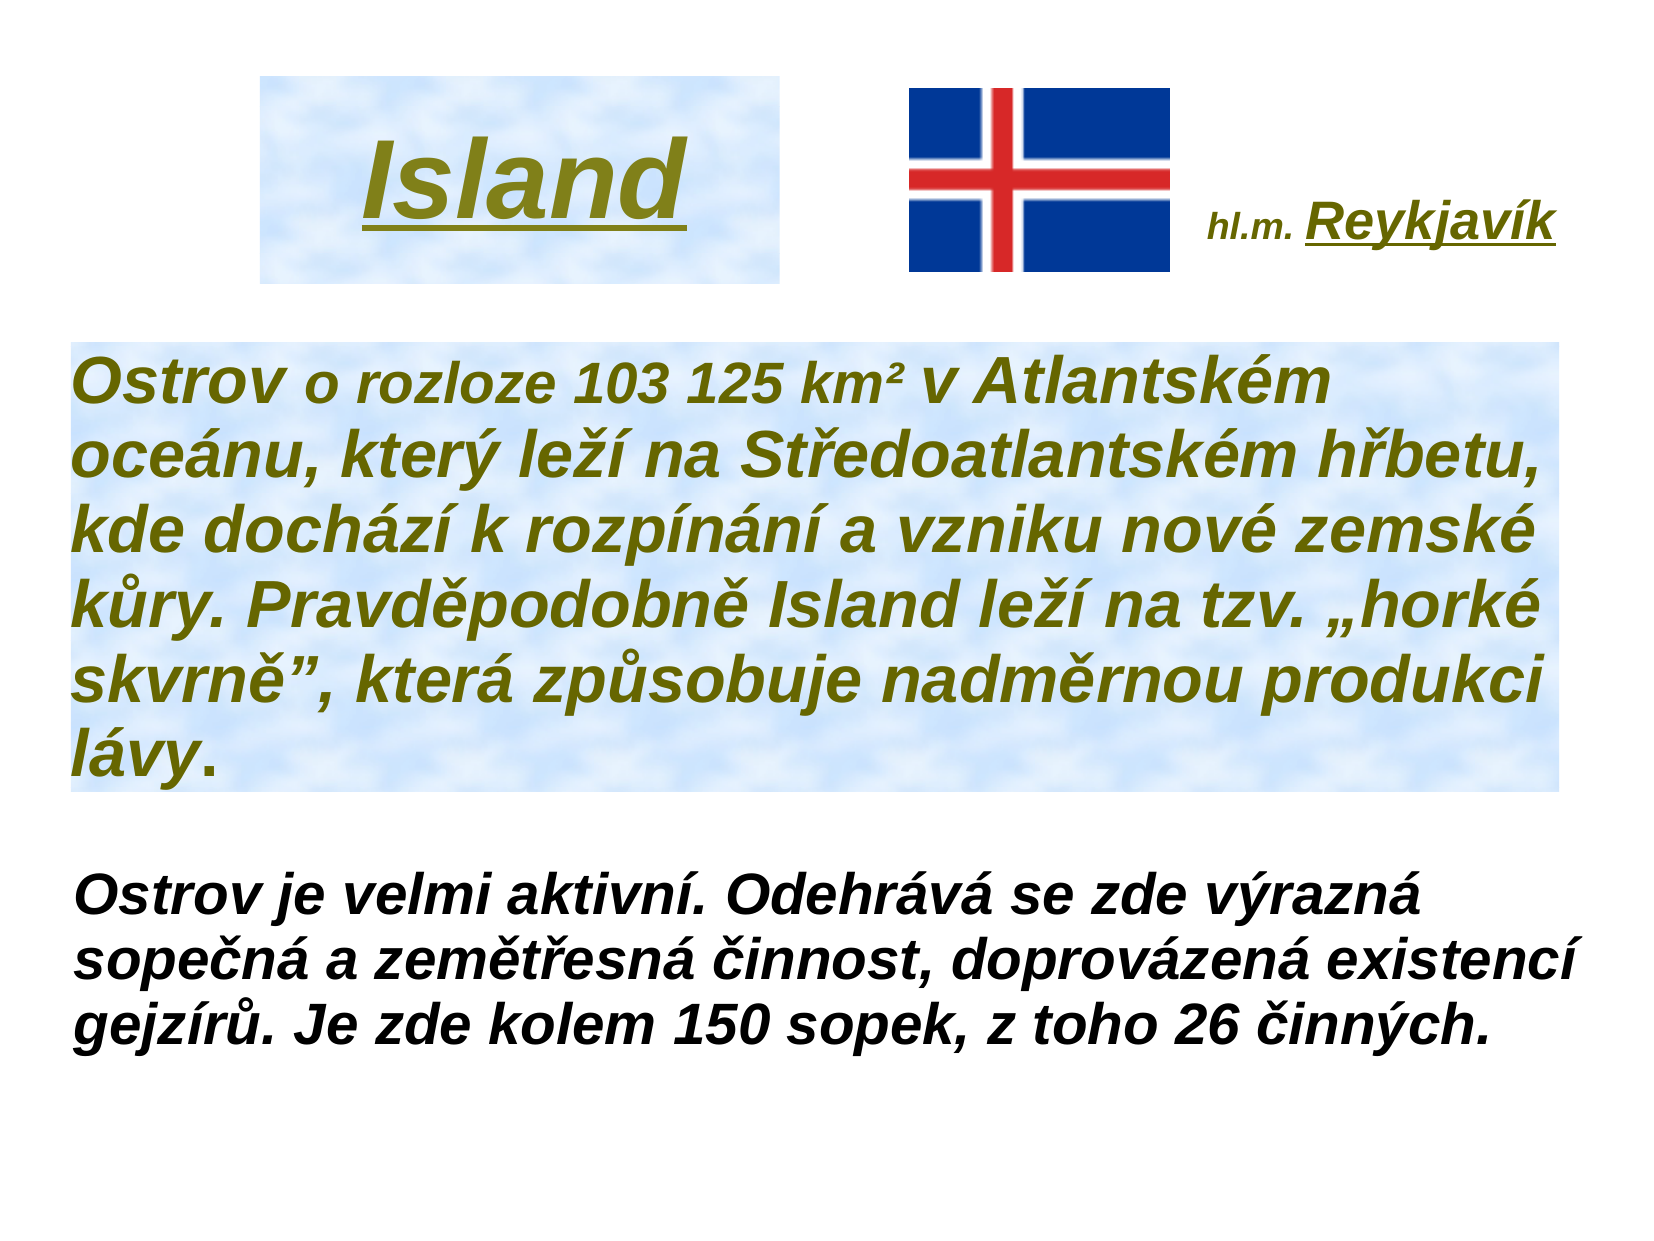

# Island
hl.m. Reykjavík
Ostrov o rozloze 103 125 km² v Atlantském oceánu, který leží na Středoatlantském hřbetu, kde dochází k rozpínání a vzniku nové zemské kůry. Pravděpodobně Island leží na tzv. „horké skvrně”, která způsobuje nadměrnou produkci lávy.
Ostrov je velmi aktivní. Odehrává se zde výrazná sopečná a zemětřesná činnost, doprovázená existencí gejzírů. Je zde kolem 150 sopek, z toho 26 činných.